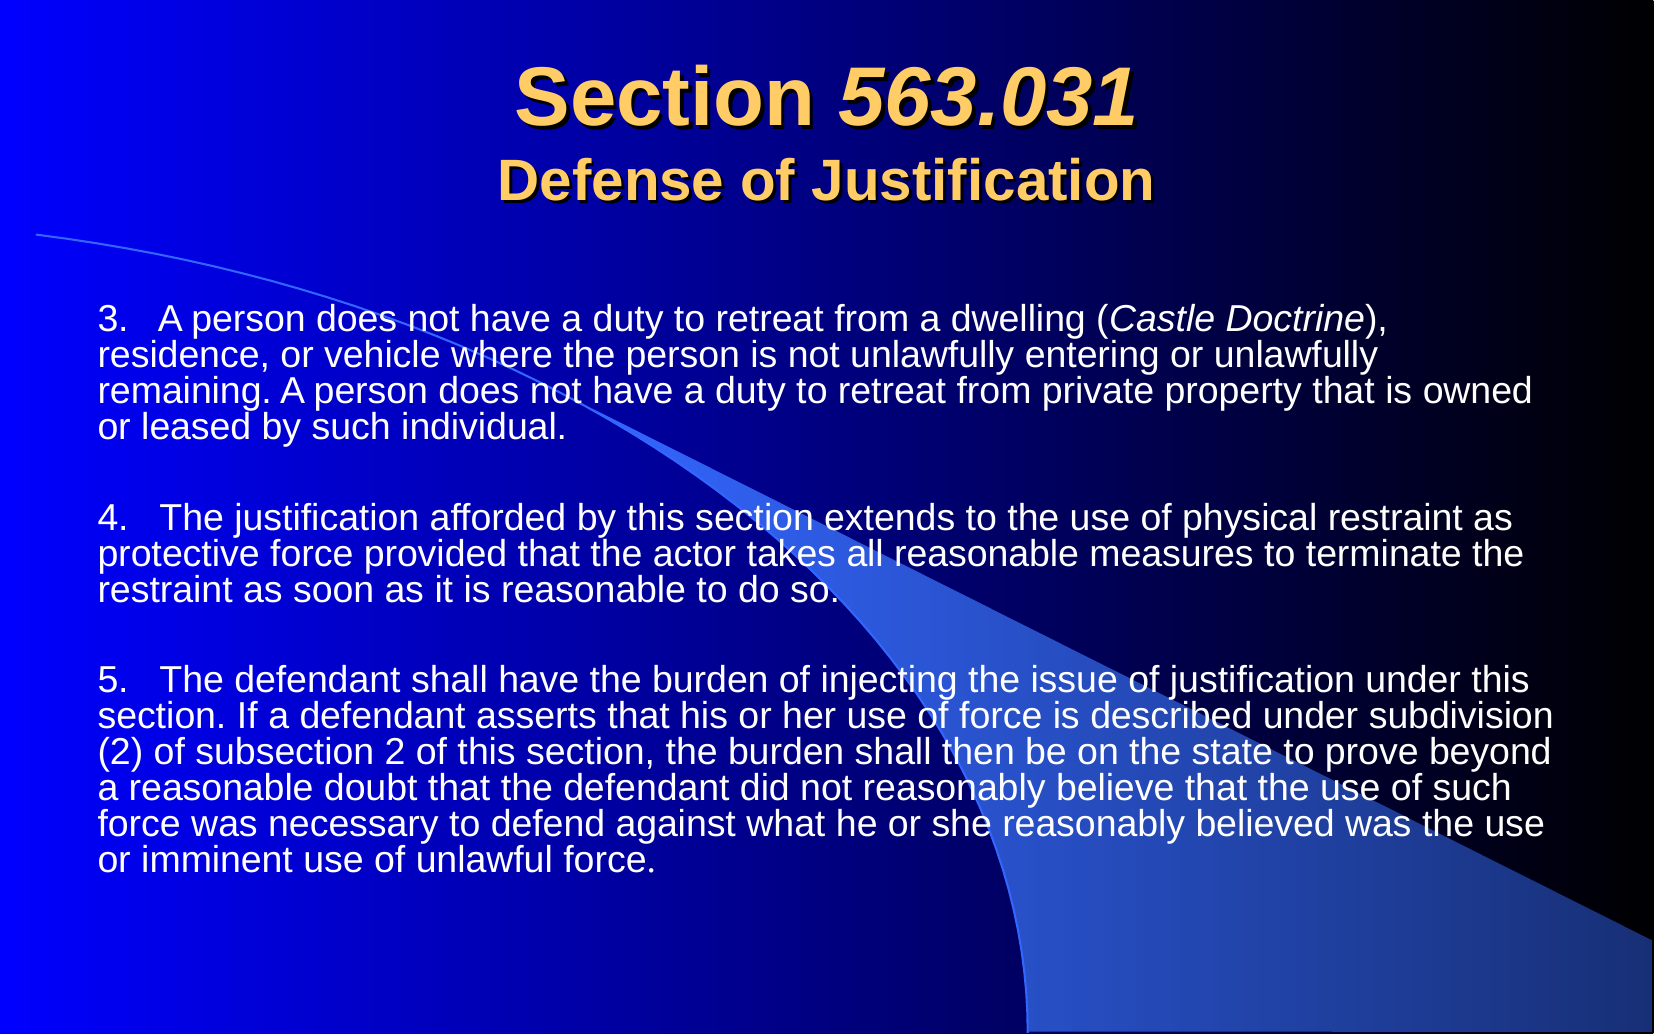

# Section 563.031 Defense of Justification
3. A person does not have a duty to retreat from a dwelling (Castle Doctrine), residence, or vehicle where the person is not unlawfully entering or unlawfully remaining. A person does not have a duty to retreat from private property that is owned or leased by such individual.
4. The justification afforded by this section extends to the use of physical restraint as protective force provided that the actor takes all reasonable measures to terminate the restraint as soon as it is reasonable to do so.
5. The defendant shall have the burden of injecting the issue of justification under this section. If a defendant asserts that his or her use of force is described under subdivision (2) of subsection 2 of this section, the burden shall then be on the state to prove beyond a reasonable doubt that the defendant did not reasonably believe that the use of such force was necessary to defend against what he or she reasonably believed was the use or imminent use of unlawful force.